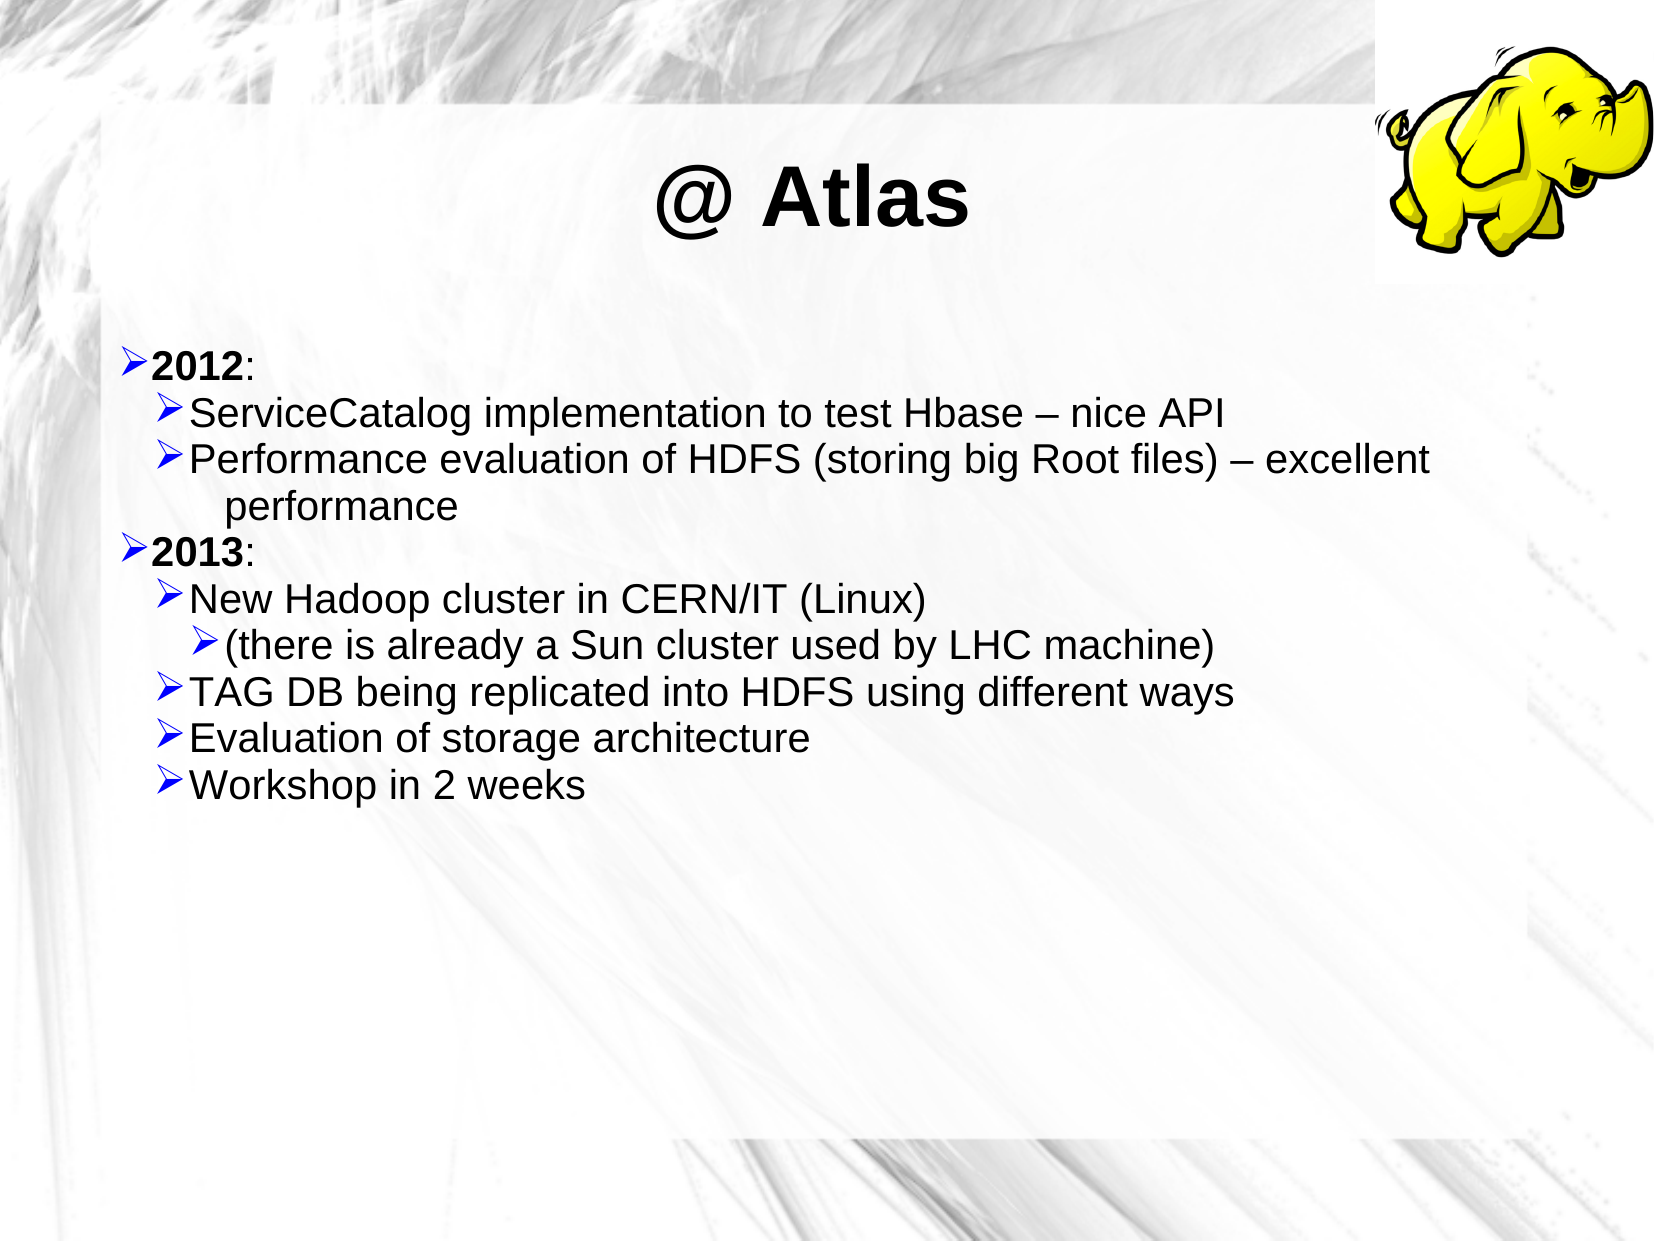

2012:
ServiceCatalog implementation to test Hbase – nice API
Performance evaluation of HDFS (storing big Root files) – excellent performance
2013:
New Hadoop cluster in CERN/IT (Linux)
(there is already a Sun cluster used by LHC machine)
TAG DB being replicated into HDFS using different ways
Evaluation of storage architecture
Workshop in 2 weeks
# @ Atlas